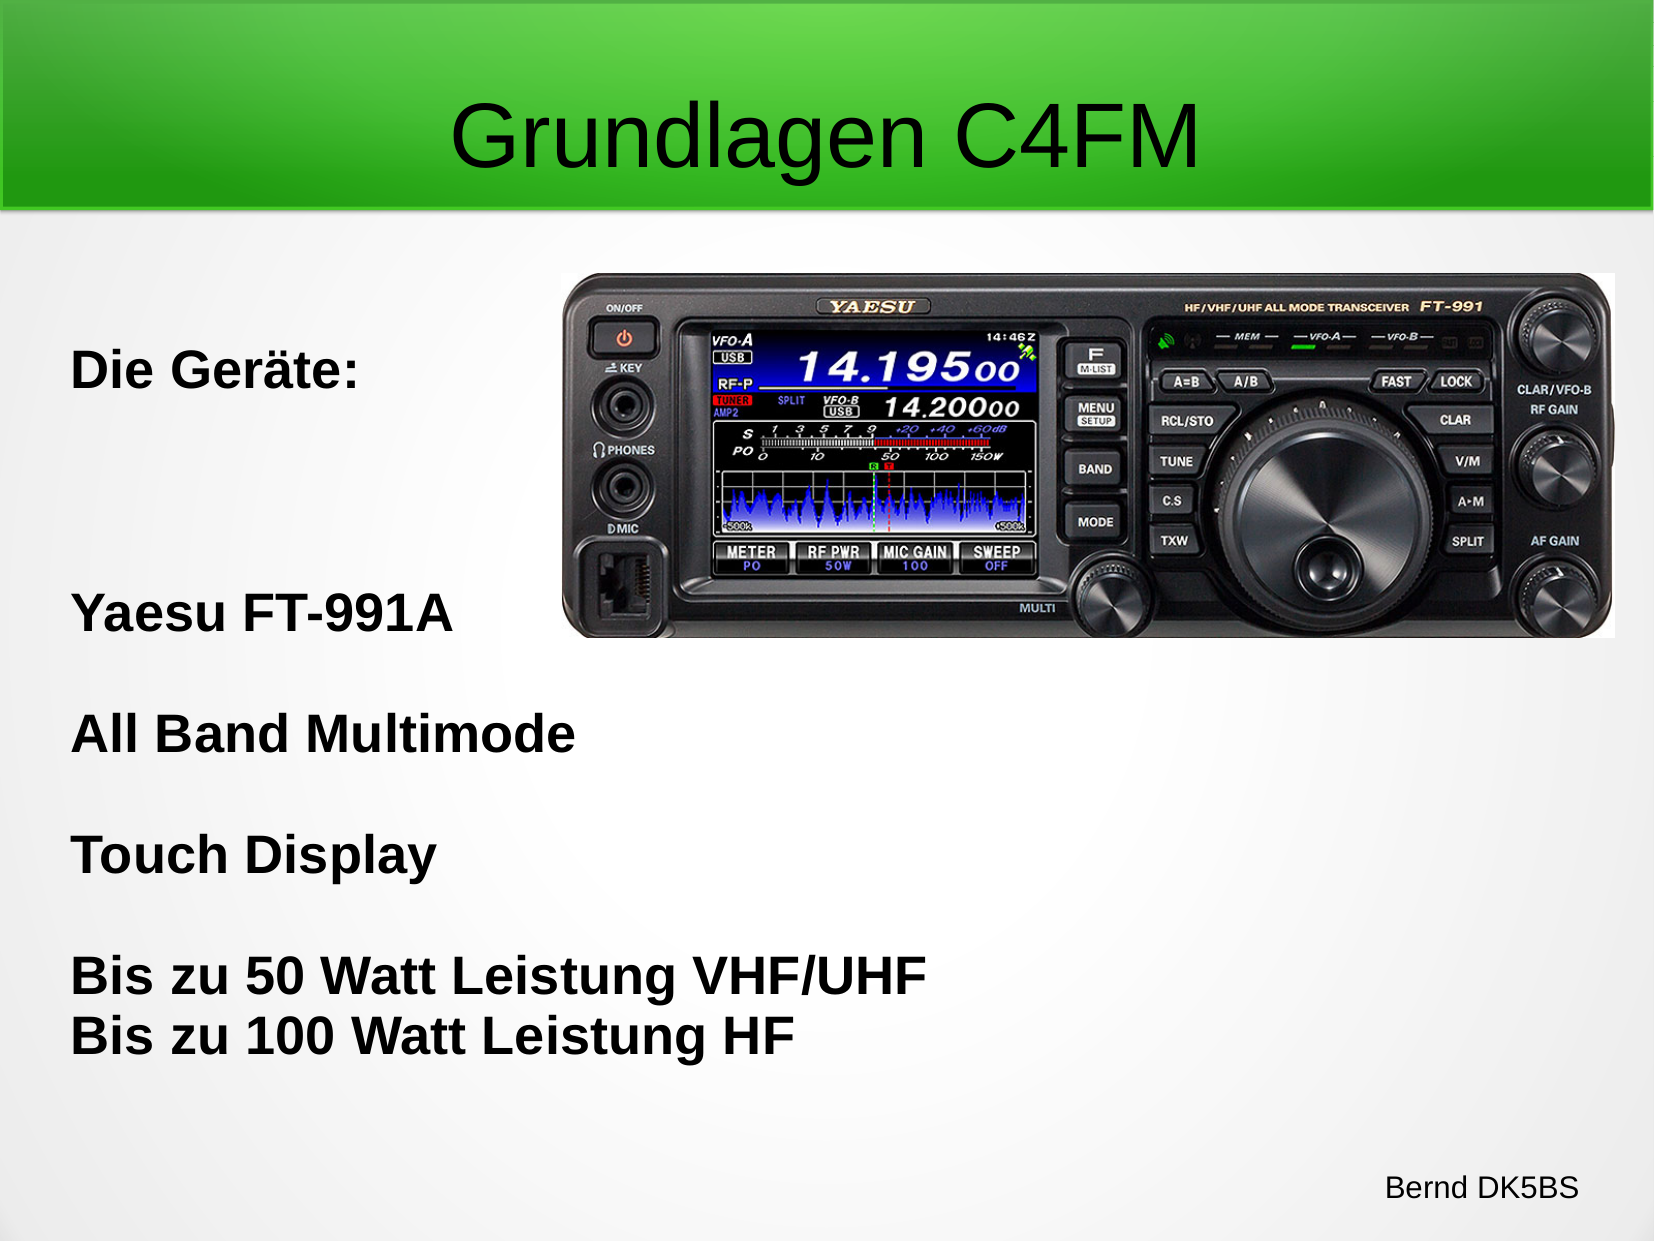

# Grundlagen C4FM
Die Geräte:
Yaesu FT-991A
All Band Multimode
Touch Display
Bis zu 50 Watt Leistung VHF/UHF
Bis zu 100 Watt Leistung HF
Bernd DK5BS